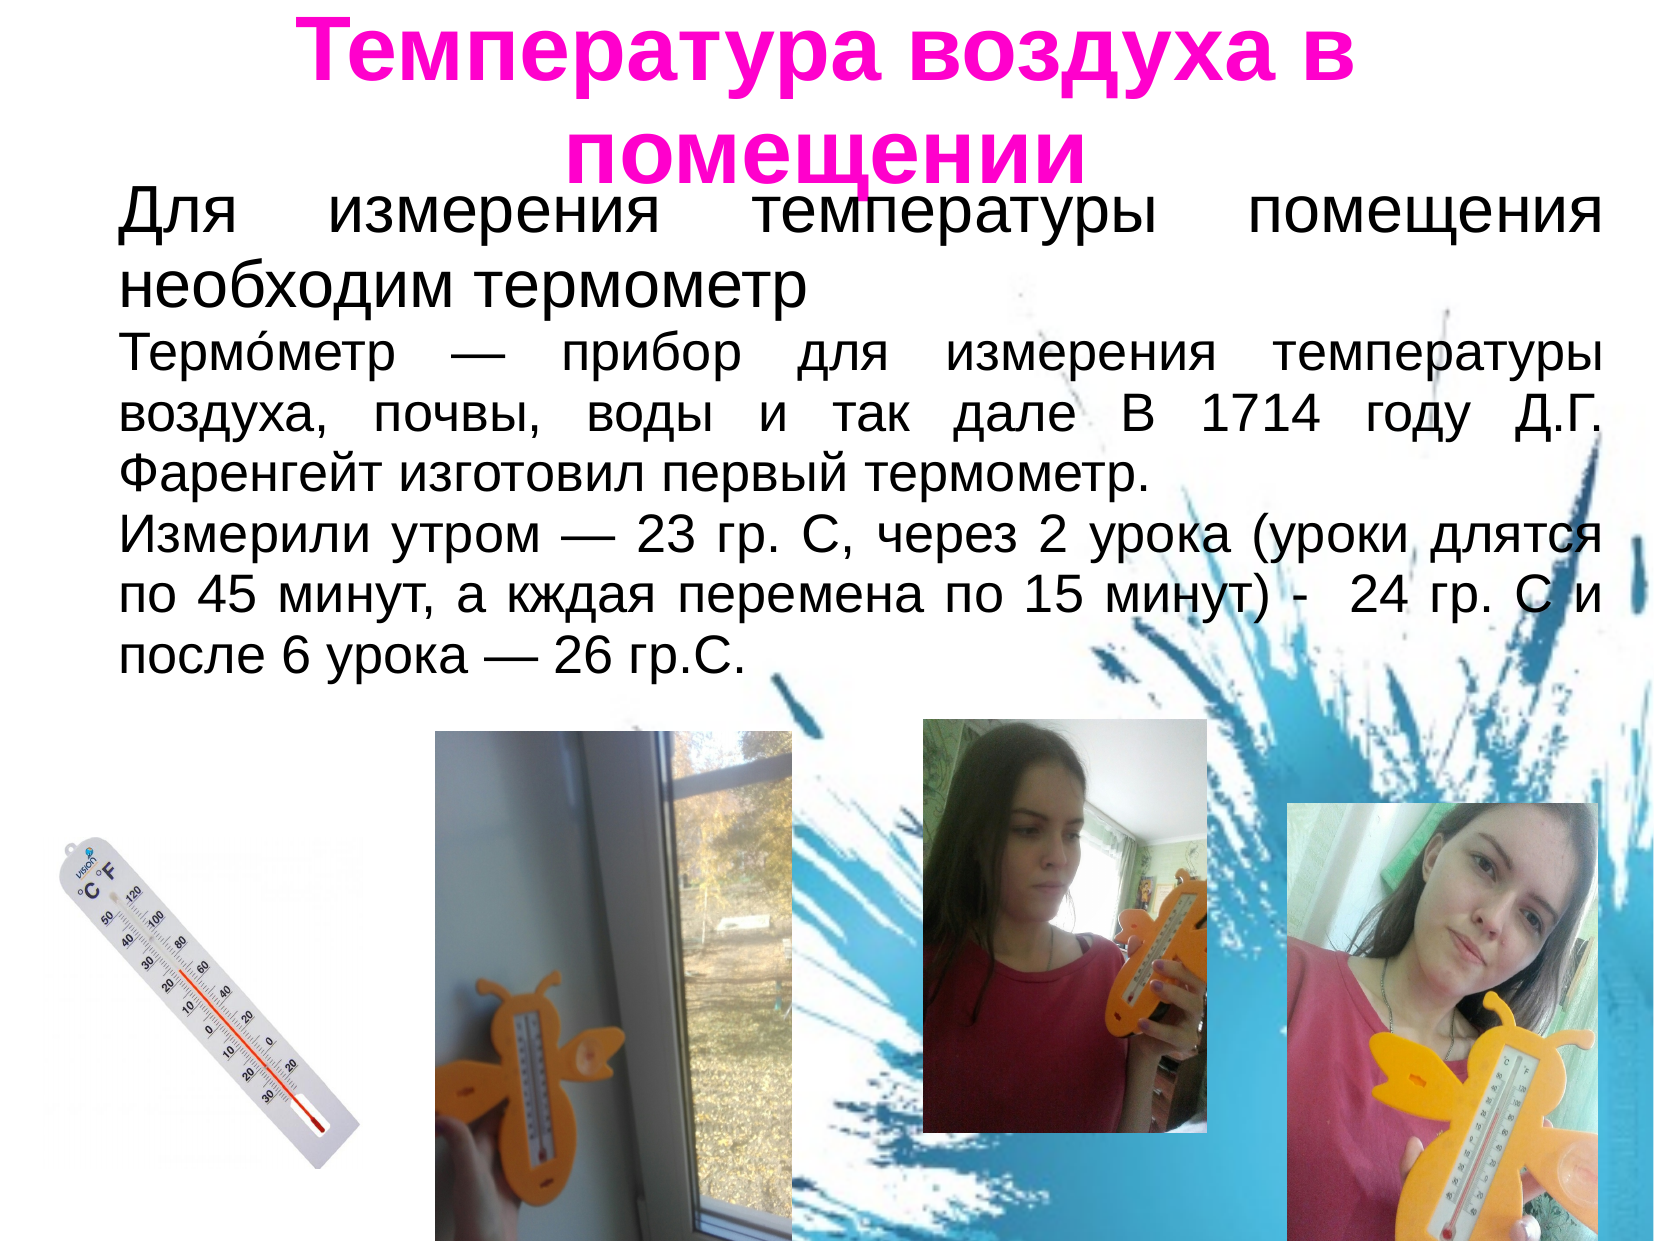

Для измерения температуры помещения необходим термометр
Термо́метр — прибор для измерения температуры воздуха, почвы, воды и так дале В 1714 году Д.Г. Фаренгейт изготовил первый термометр.
Измерили утром — 23 гр. С, через 2 урока (уроки длятся по 45 минут, а кждая перемена по 15 минут) - 24 гр. С и после 6 урока — 26 гр.С.
# Температура воздуха в помещении